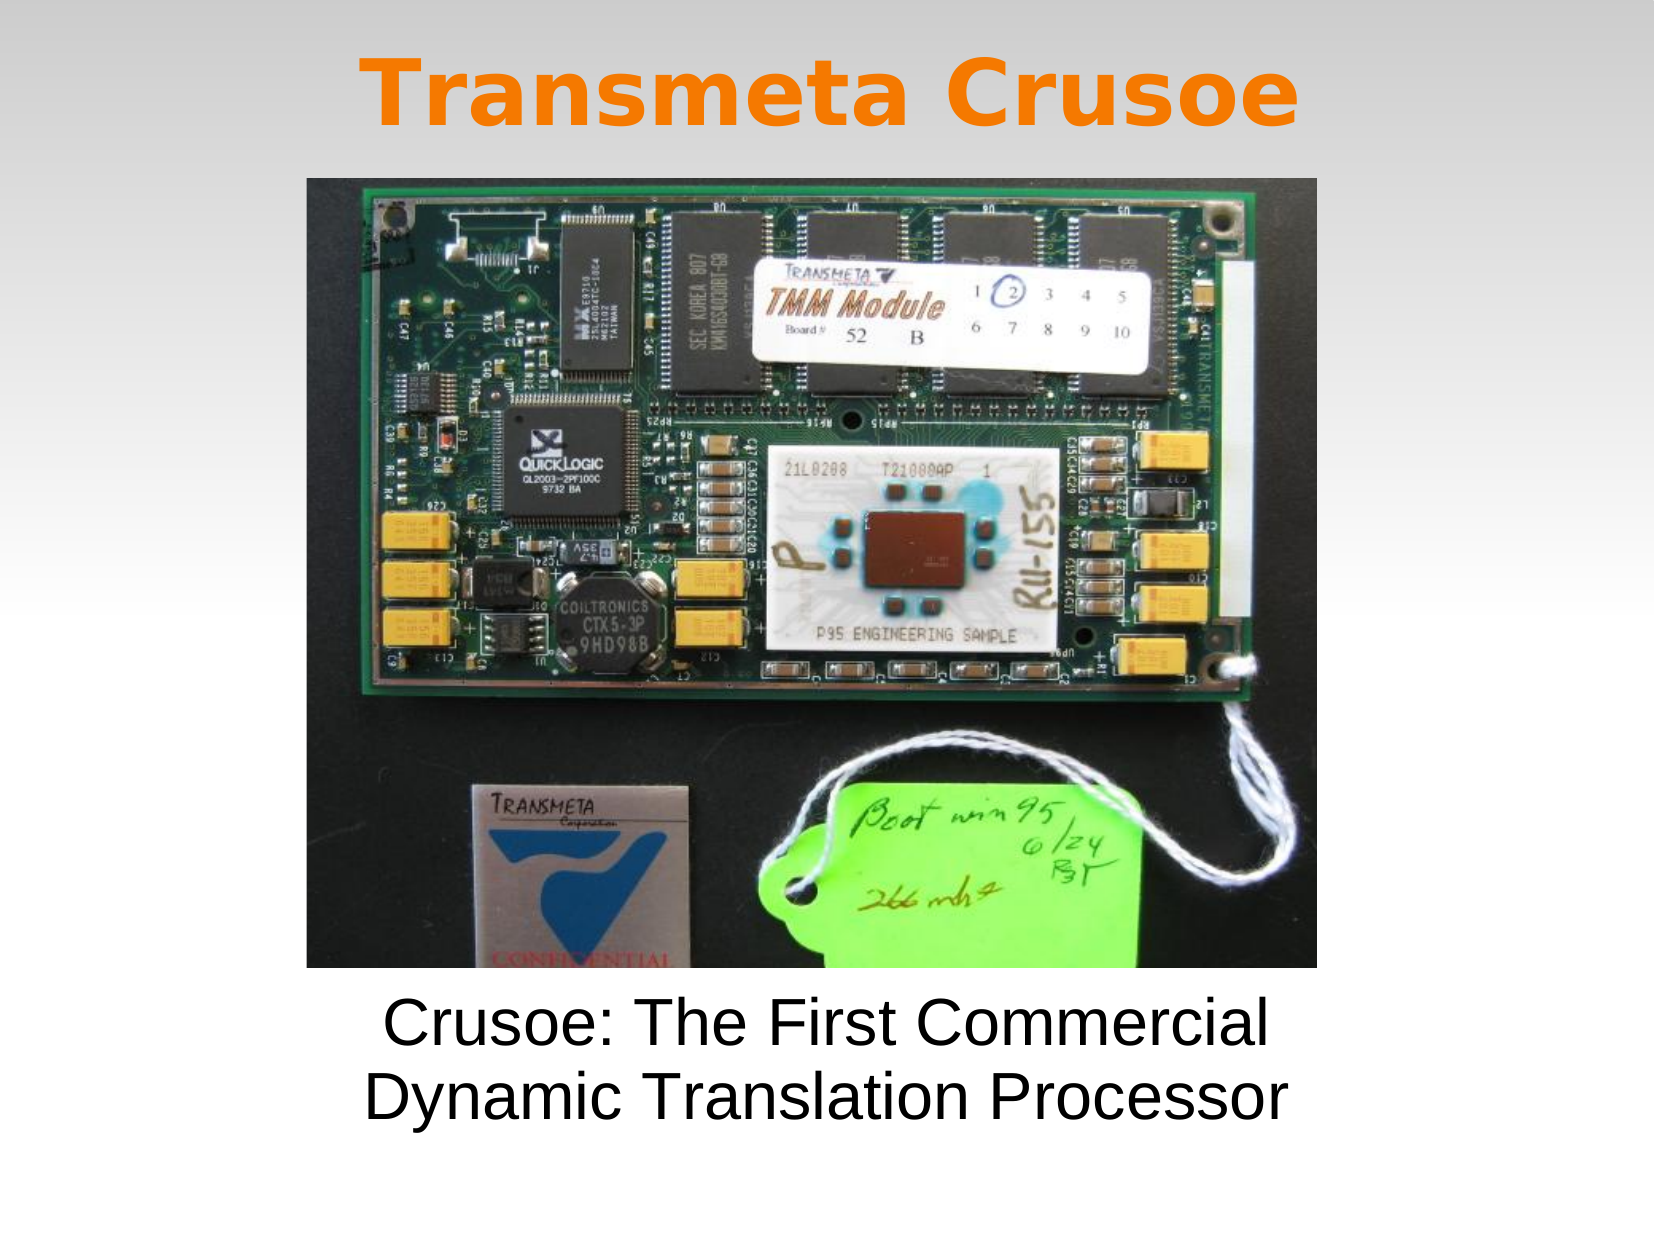

# Transmeta Crusoe
Crusoe: The First Commercial
Dynamic Translation Processor